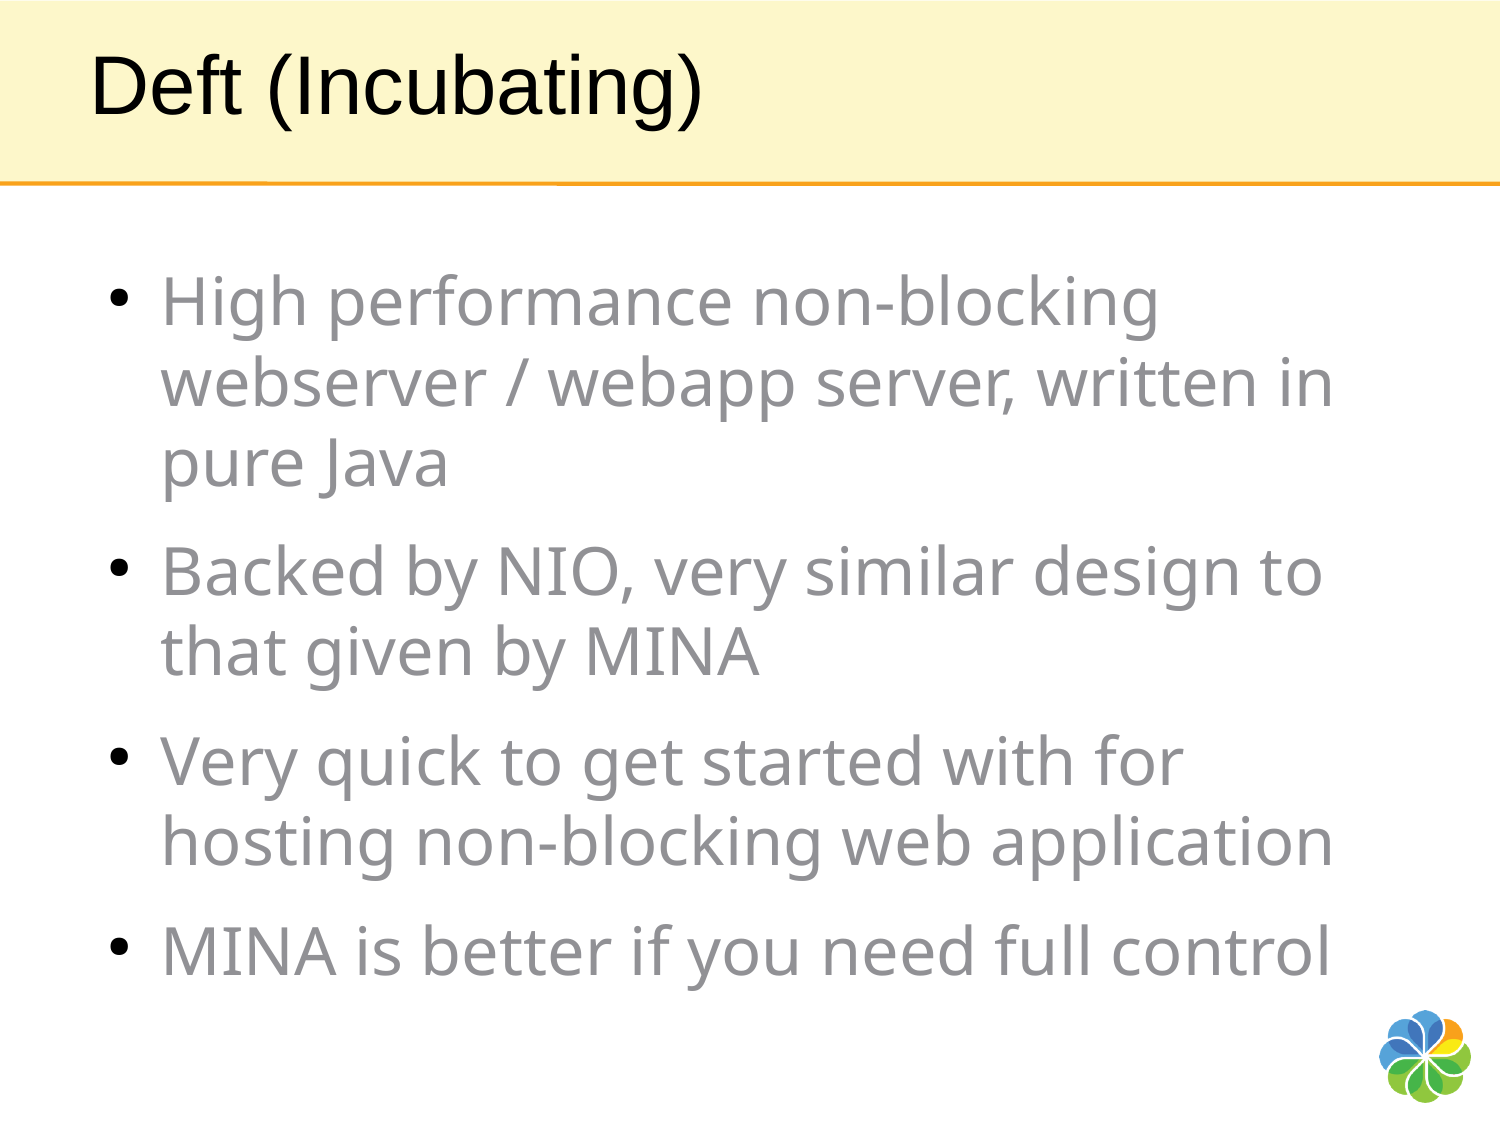

# Deft (Incubating)
High performance non-blocking webserver / webapp server, written in pure Java
Backed by NIO, very similar design to that given by MINA
Very quick to get started with for hosting non-blocking web application
MINA is better if you need full control